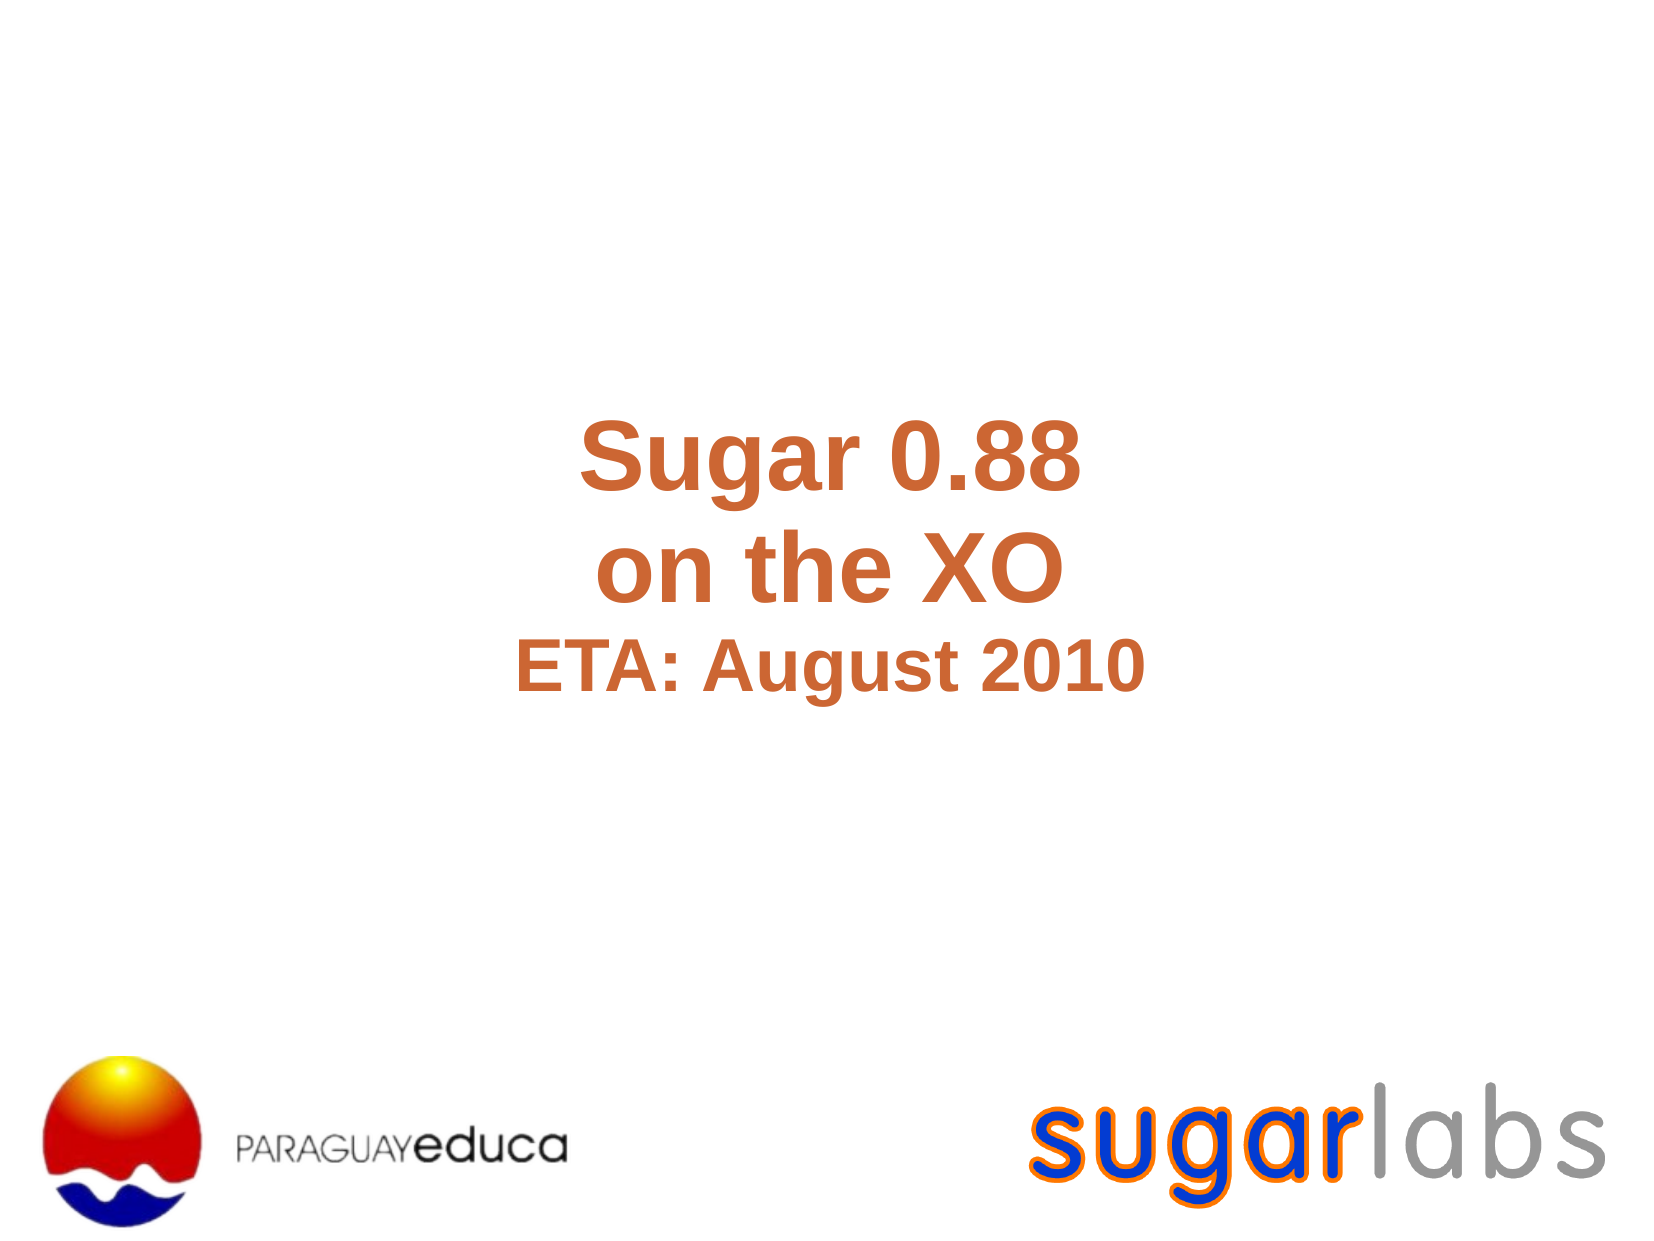

# Sugar 0.88 on the XO ETA: August 2010